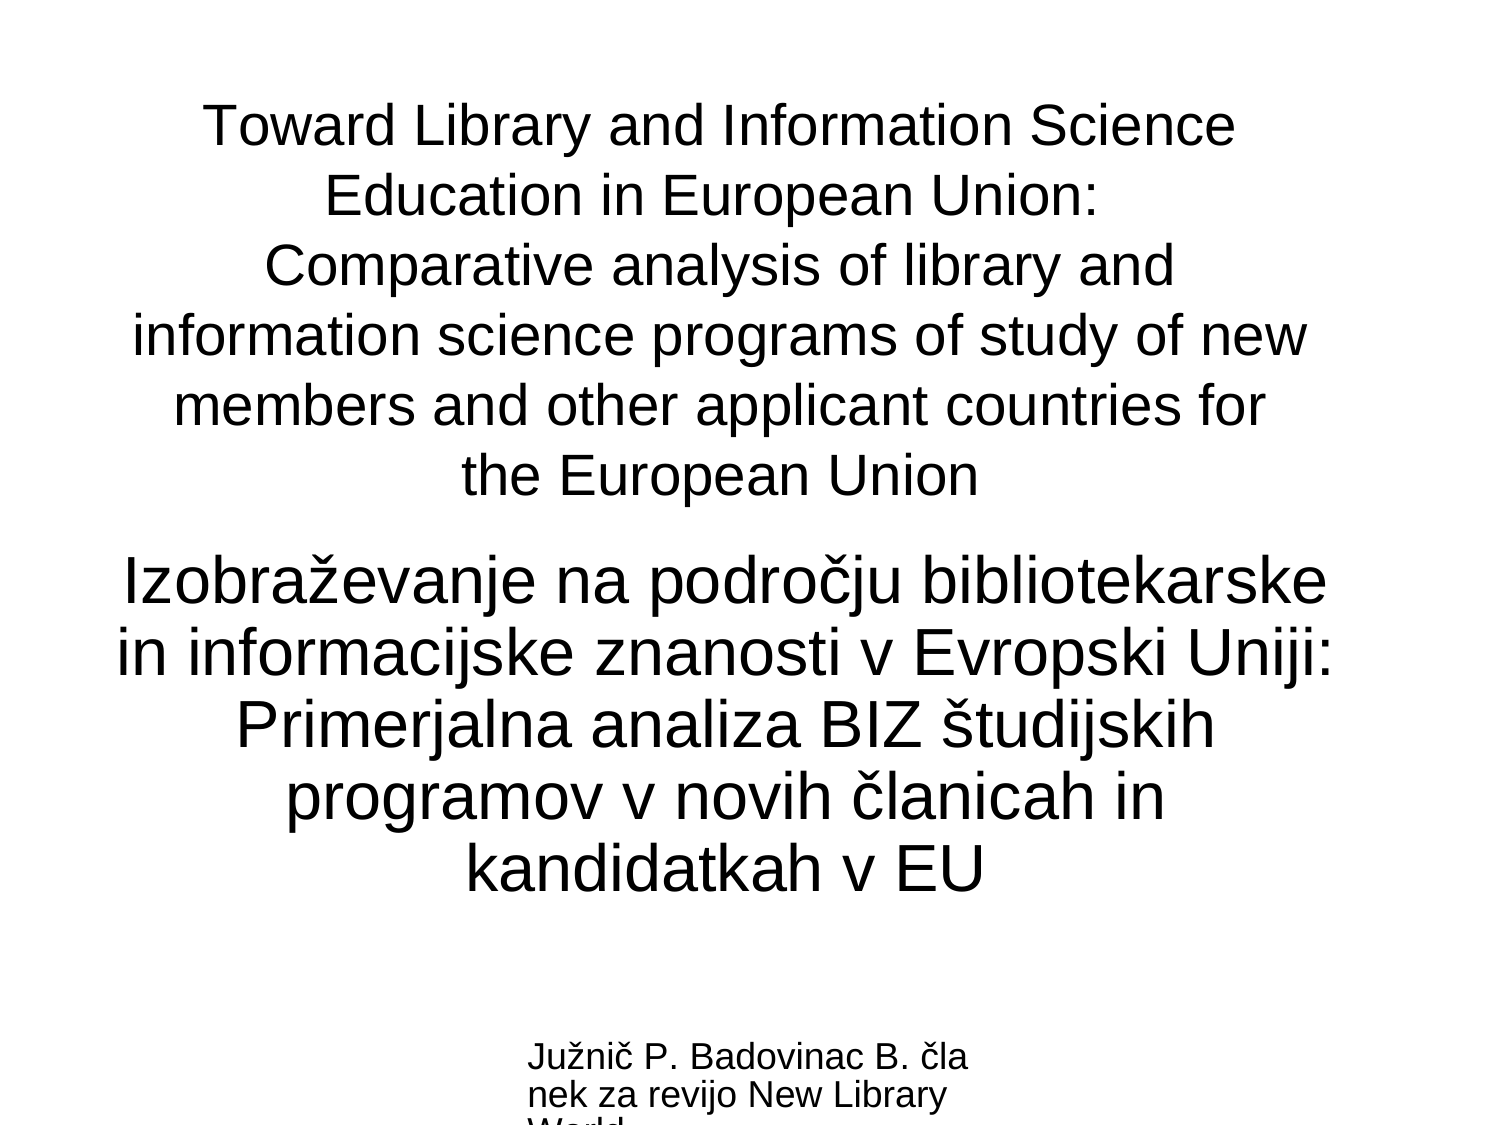

# Toward Library and Information Science Education in European Union: Comparative analysis of library and information science programs of study of new members and other applicant countries for the European Union
Izobraževanje na področju bibliotekarske in informacijske znanosti v Evropski Uniji: Primerjalna analiza BIZ študijskih programov v novih članicah in kandidatkah v EU
Južnič P. Badovinac B. članek za revijo New Library World